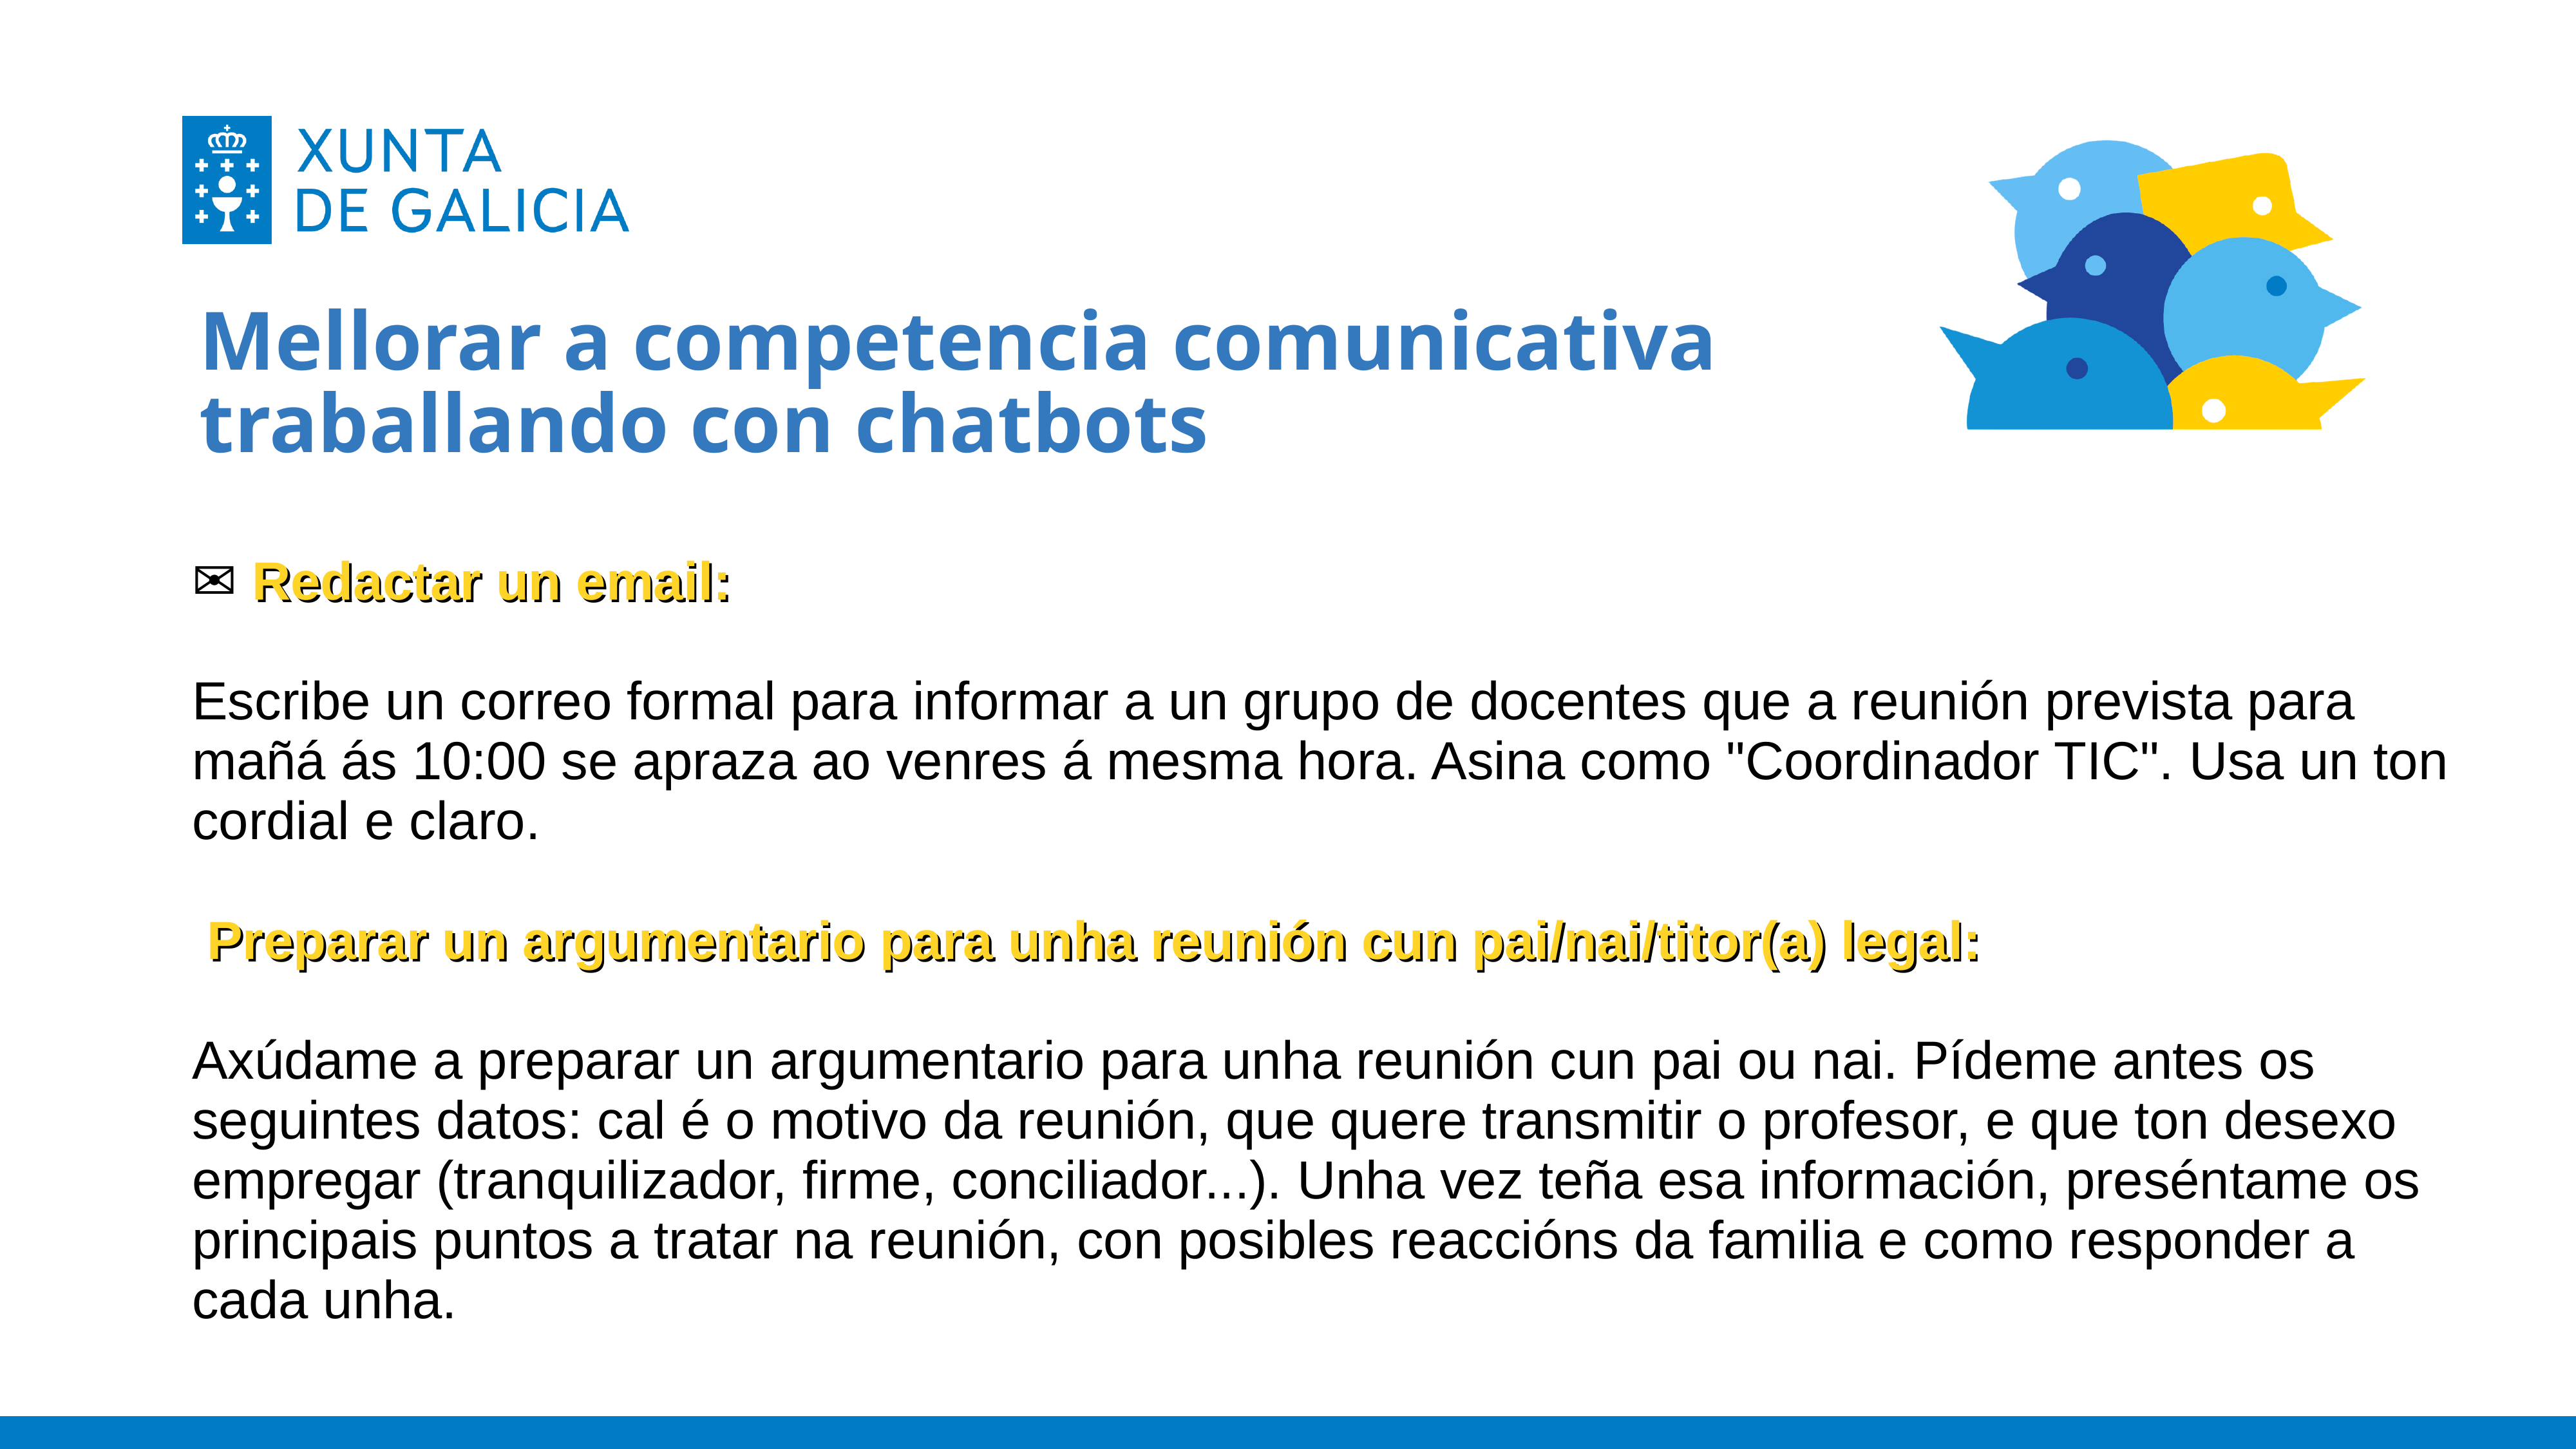

Mellorar a competencia comunicativa traballando con chatbots
✉️ Redactar un email:
Escribe un correo formal para informar a un grupo de docentes que a reunión prevista para mañá ás 10:00 se apraza ao venres á mesma hora. Asina como "Coordinador TIC". Usa un ton cordial e claro.
👨‍👩‍👧 Preparar un argumentario para unha reunión cun pai/nai/titor(a) legal:
Axúdame a preparar un argumentario para unha reunión cun pai ou nai. Pídeme antes os seguintes datos: cal é o motivo da reunión, que quere transmitir o profesor, e que ton desexo empregar (tranquilizador, firme, conciliador...). Unha vez teña esa información, preséntame os principais puntos a tratar na reunión, con posibles reaccións da familia e como responder a cada unha.